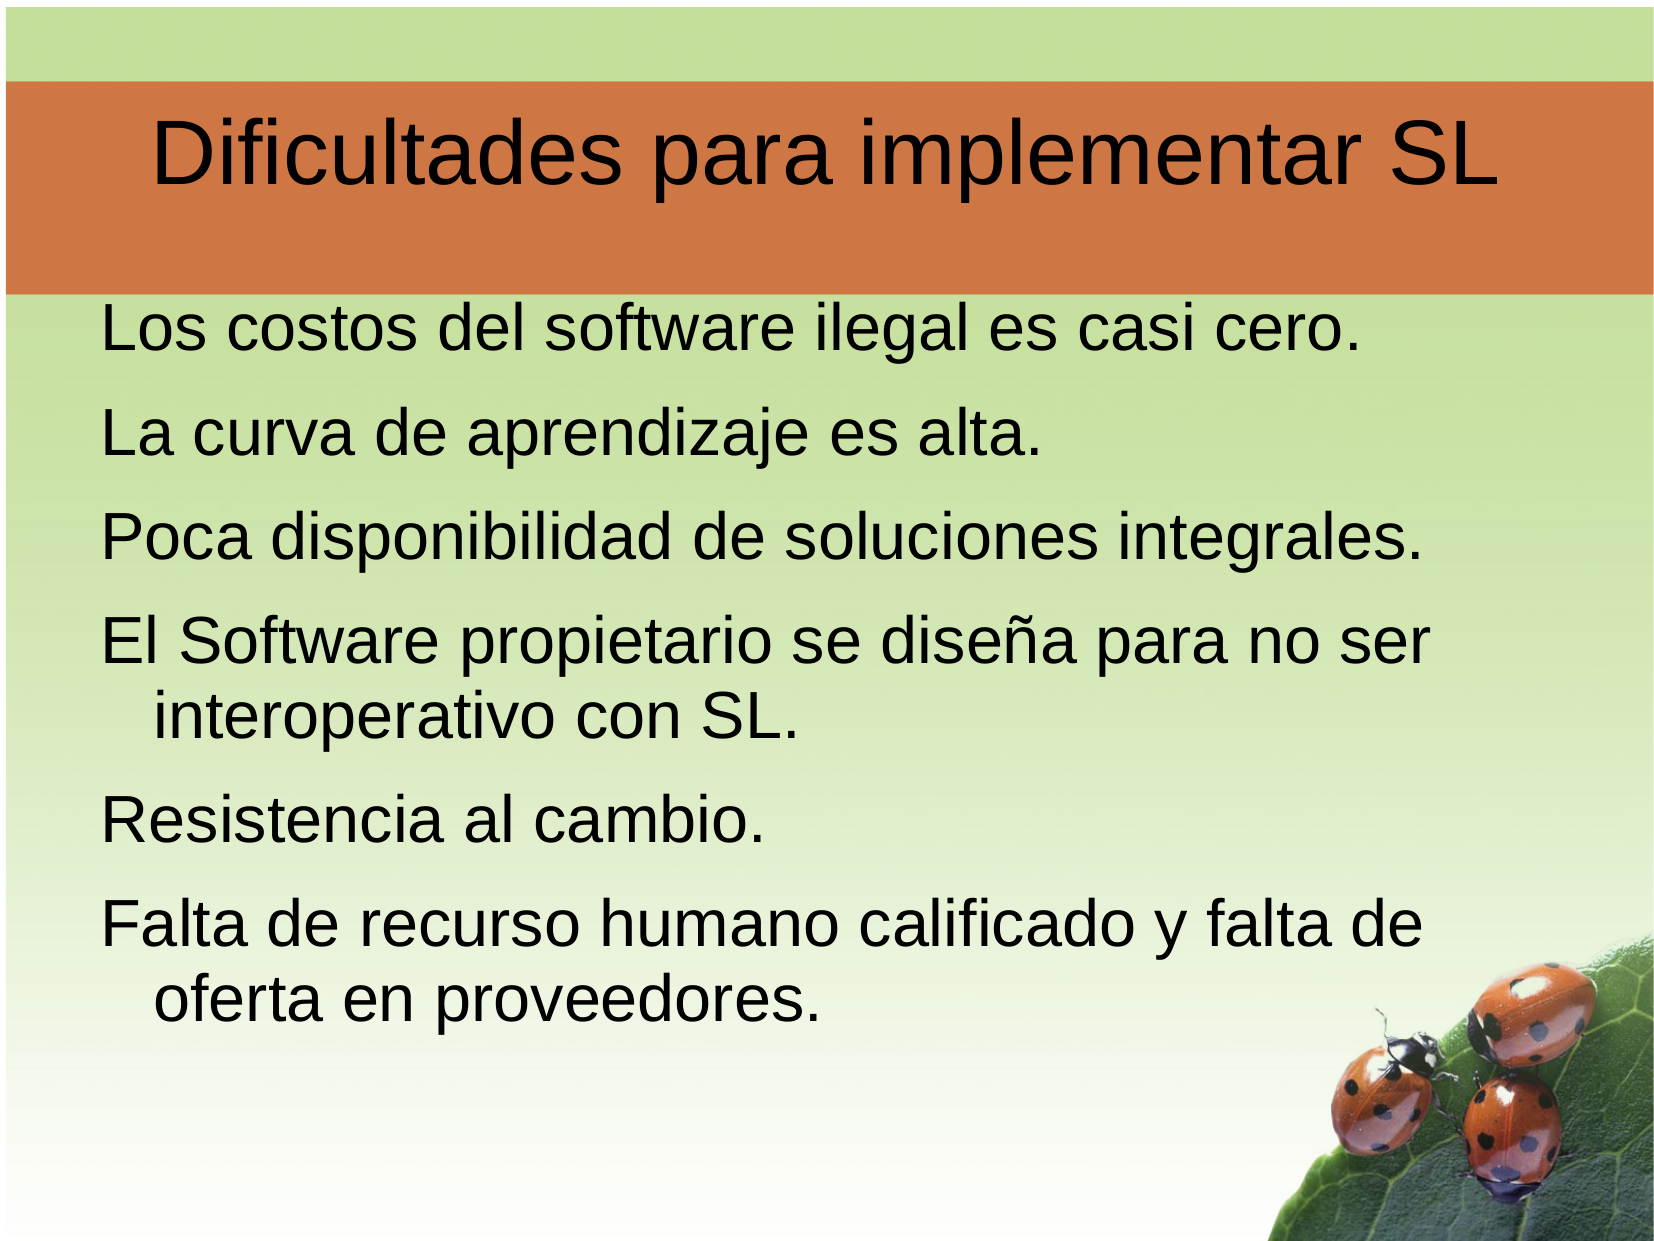

# Dificultades para implementar SL
Los costos del software ilegal es casi cero.
La curva de aprendizaje es alta.
Poca disponibilidad de soluciones integrales.
El Software propietario se diseña para no ser interoperativo con SL.
Resistencia al cambio.
Falta de recurso humano calificado y falta de oferta en proveedores.